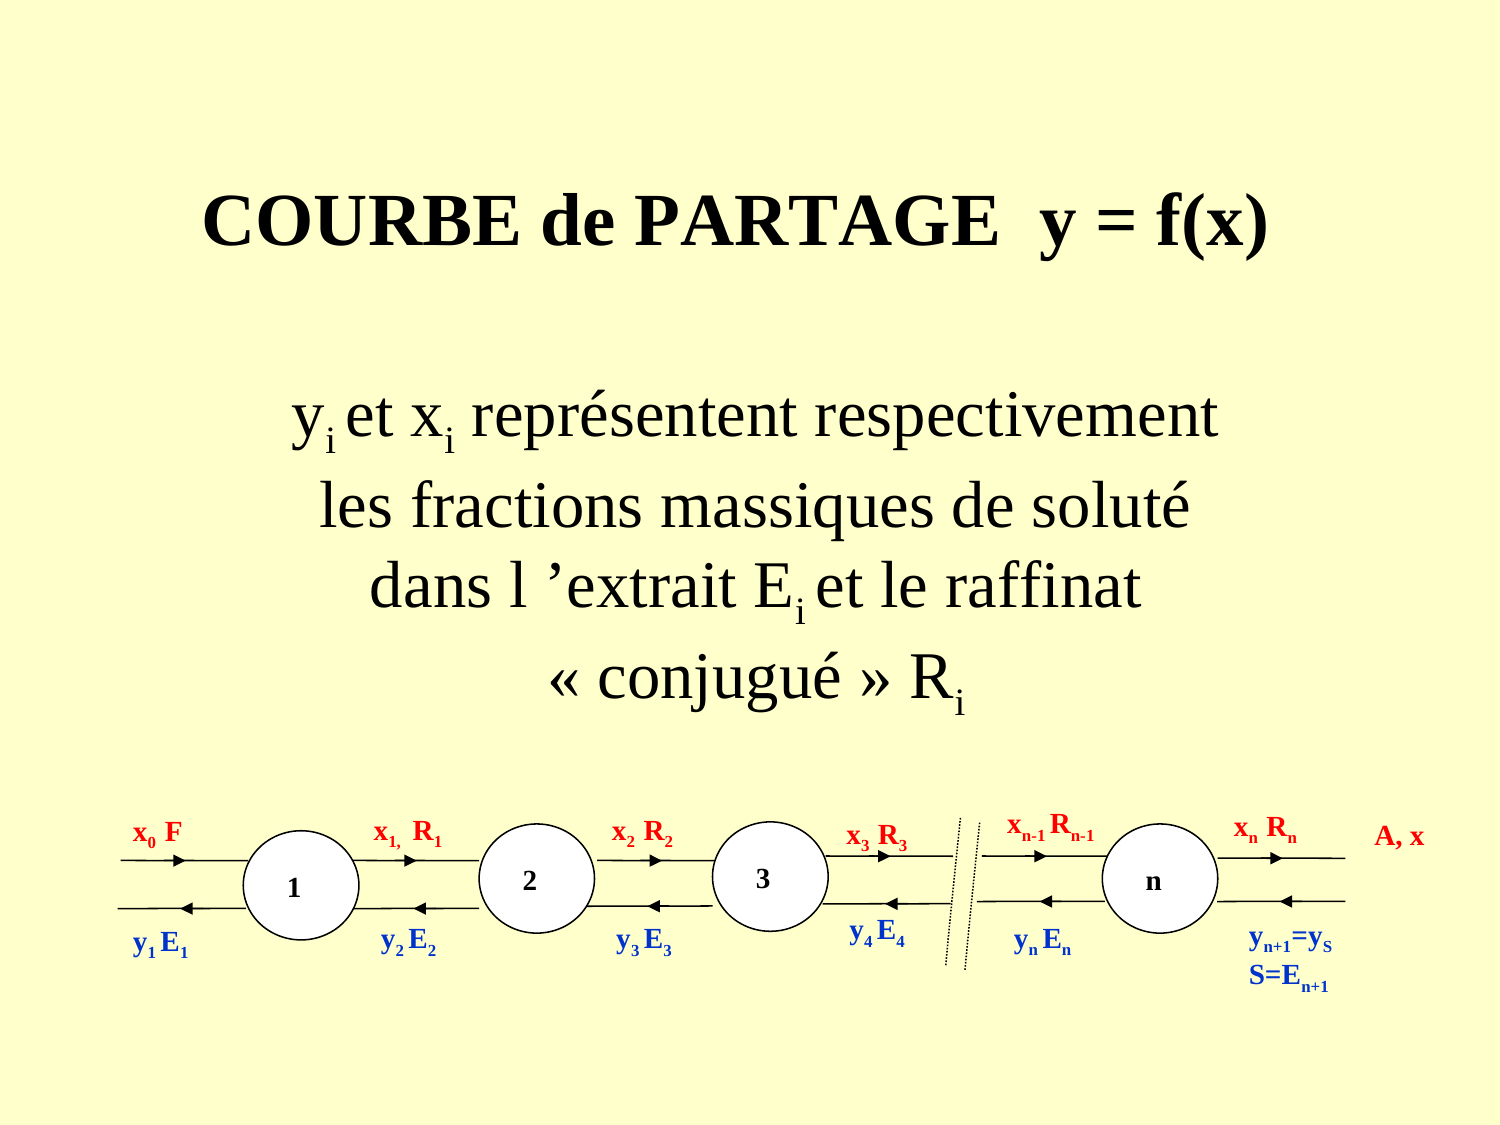

COURBE de PARTAGE y = f(x)
yi et xi représentent respectivement les fractions massiques de soluté dans l ’extrait Ei et le raffinat « conjugué » Ri
xn-1 Rn-1
yn En
xn Rn
x1, R1
x2 R2
y3 E3
x0 F
x3 R3
y4 E4
A, x
3
2
n
1
yn+1=yS
S=En+1
y2 E2
y1 E1